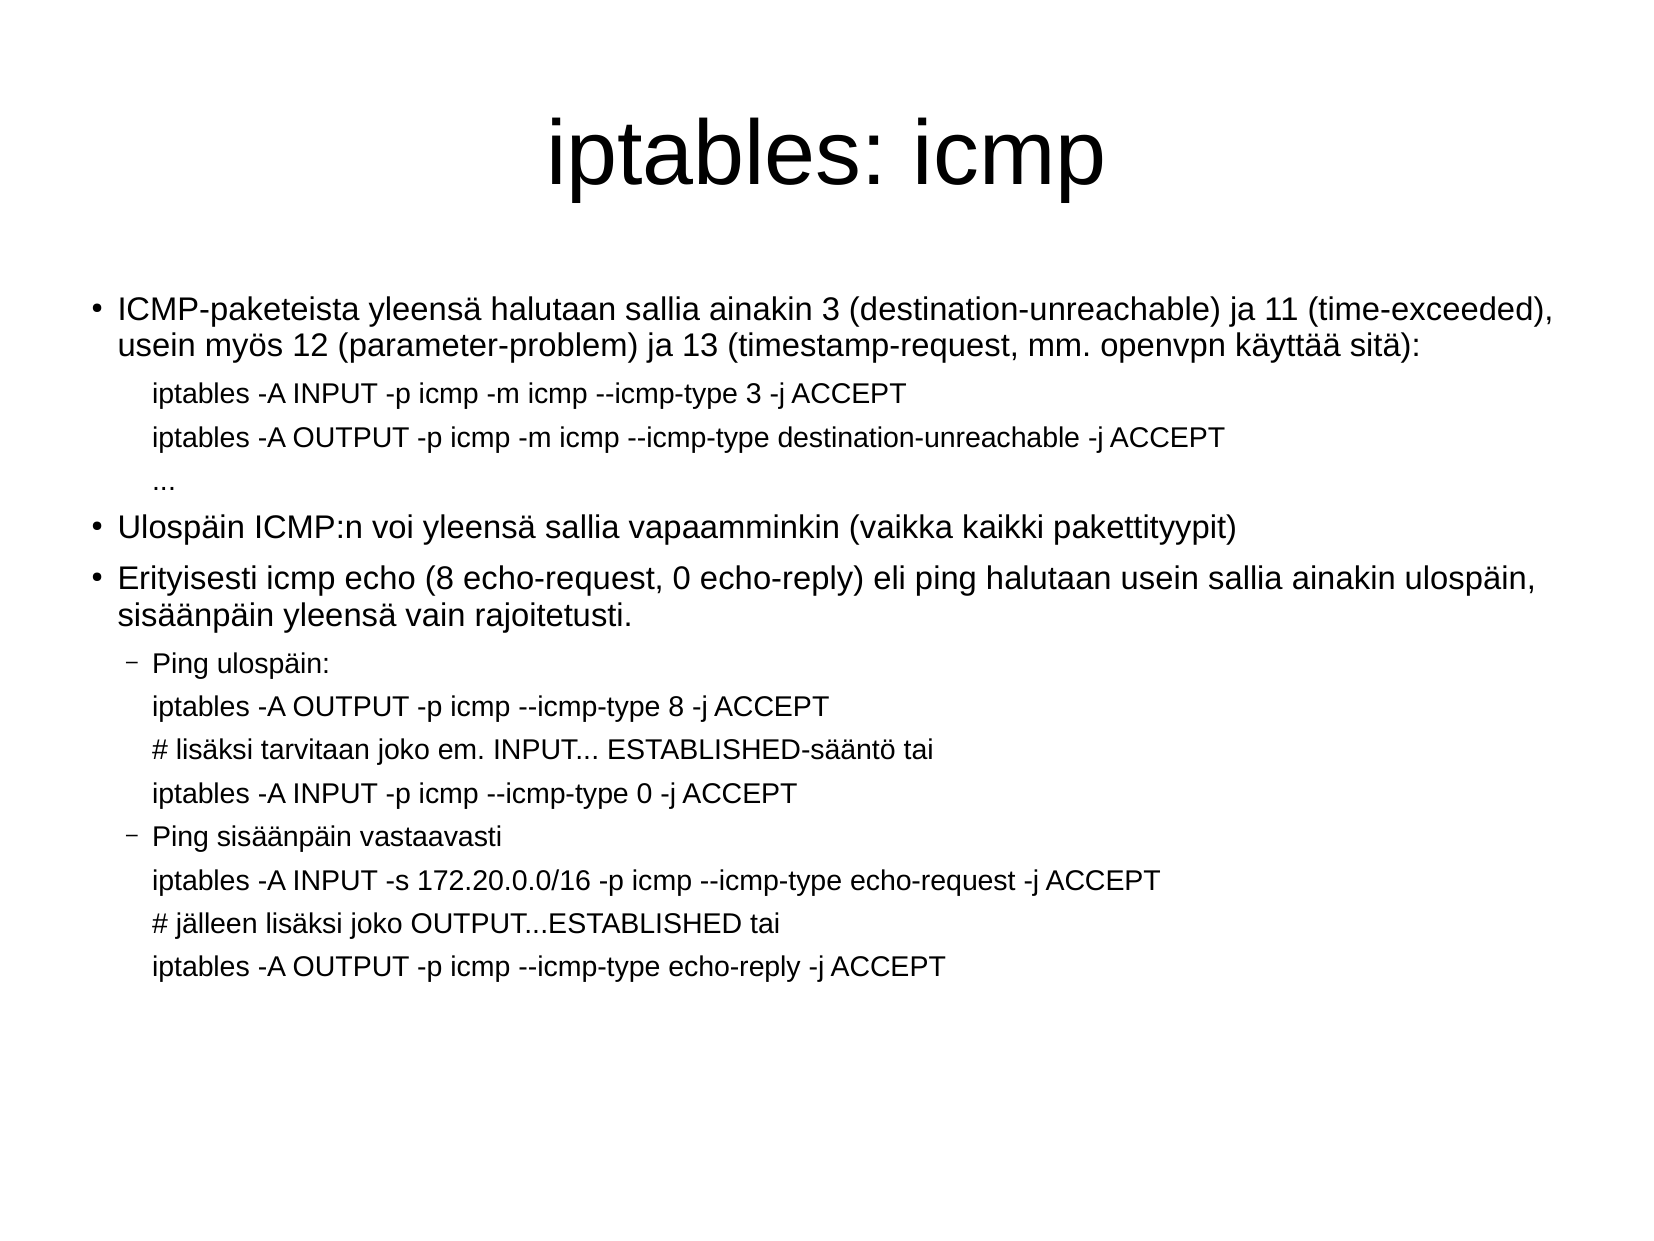

# iptables: icmp
ICMP-paketeista yleensä halutaan sallia ainakin 3 (destination-unreachable) ja 11 (time-exceeded), usein myös 12 (parameter-problem) ja 13 (timestamp-request, mm. openvpn käyttää sitä):
iptables -A INPUT -p icmp -m icmp --icmp-type 3 -j ACCEPT
iptables -A OUTPUT -p icmp -m icmp --icmp-type destination-unreachable -j ACCEPT
...
Ulospäin ICMP:n voi yleensä sallia vapaamminkin (vaikka kaikki pakettityypit)
Erityisesti icmp echo (8 echo-request, 0 echo-reply) eli ping halutaan usein sallia ainakin ulospäin, sisäänpäin yleensä vain rajoitetusti.
Ping ulospäin:
iptables -A OUTPUT -p icmp --icmp-type 8 -j ACCEPT
# lisäksi tarvitaan joko em. INPUT... ESTABLISHED-sääntö tai
iptables -A INPUT -p icmp --icmp-type 0 -j ACCEPT
Ping sisäänpäin vastaavasti
iptables -A INPUT -s 172.20.0.0/16 -p icmp --icmp-type echo-request -j ACCEPT
# jälleen lisäksi joko OUTPUT...ESTABLISHED tai
iptables -A OUTPUT -p icmp --icmp-type echo-reply -j ACCEPT